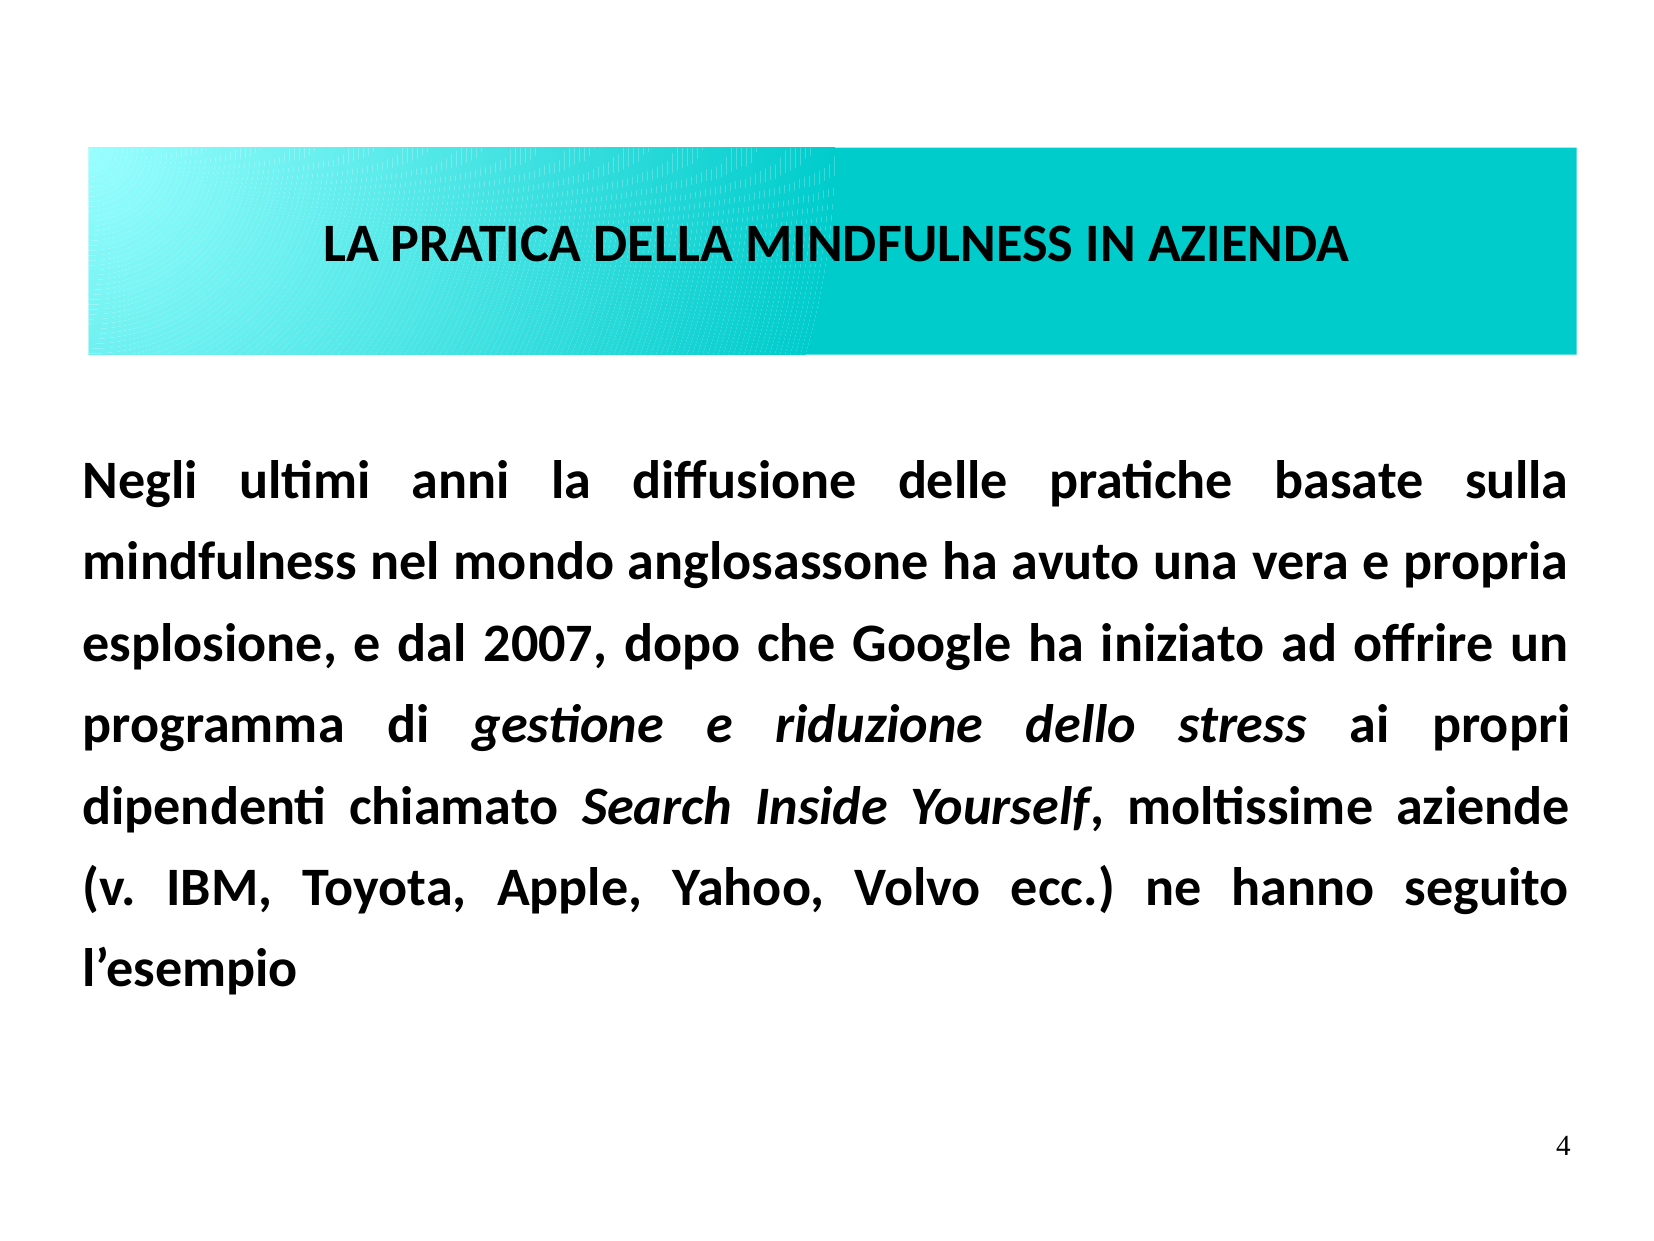

# LA PRATICA DELLA MINDFULNESS IN AZIENDA
Negli ultimi anni la diffusione delle pratiche basate sulla mindfulness nel mondo anglosassone ha avuto una vera e propria esplosione, e dal 2007, dopo che Google ha iniziato ad offrire un programma di gestione e riduzione dello stress ai propri dipendenti chiamato Search Inside Yourself, moltissime aziende (v. IBM, Toyota, Apple, Yahoo, Volvo ecc.) ne hanno seguito l’esempio
4